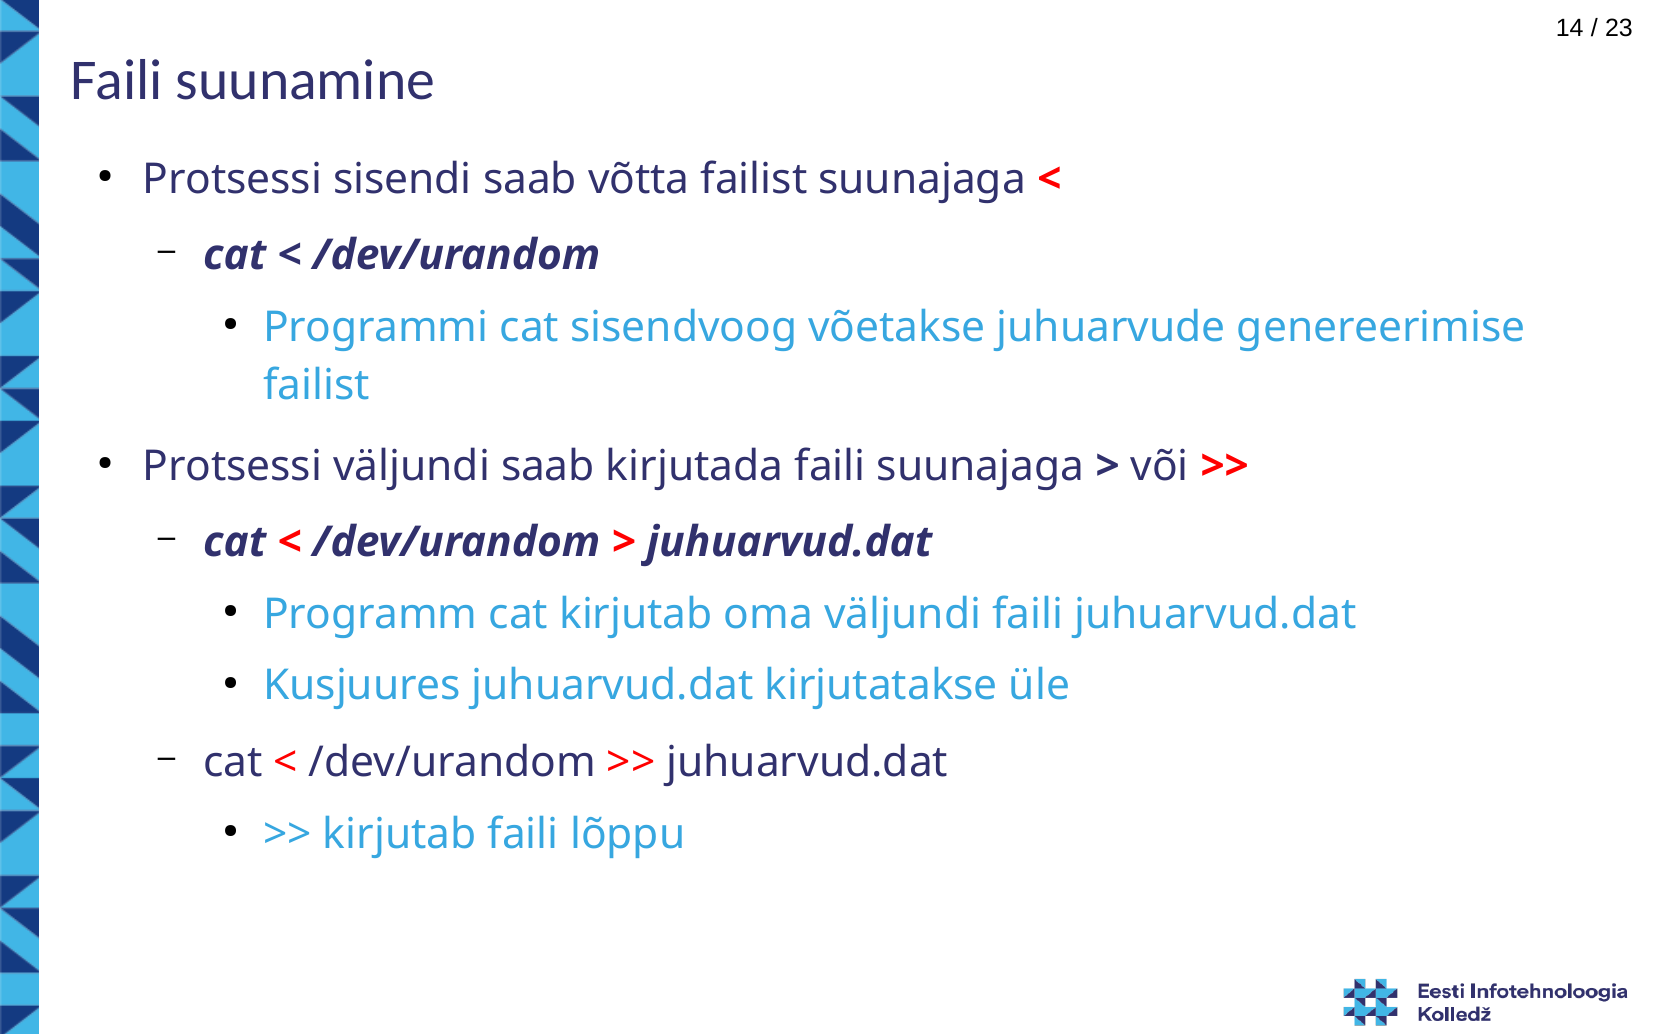

# Faili suunamine
Protsessi sisendi saab võtta failist suunajaga <
cat < /dev/urandom
Programmi cat sisendvoog võetakse juhuarvude genereerimise failist
Protsessi väljundi saab kirjutada faili suunajaga > või >>
cat < /dev/urandom > juhuarvud.dat
Programm cat kirjutab oma väljundi faili juhuarvud.dat
Kusjuures juhuarvud.dat kirjutatakse üle
cat < /dev/urandom >> juhuarvud.dat
>> kirjutab faili lõppu